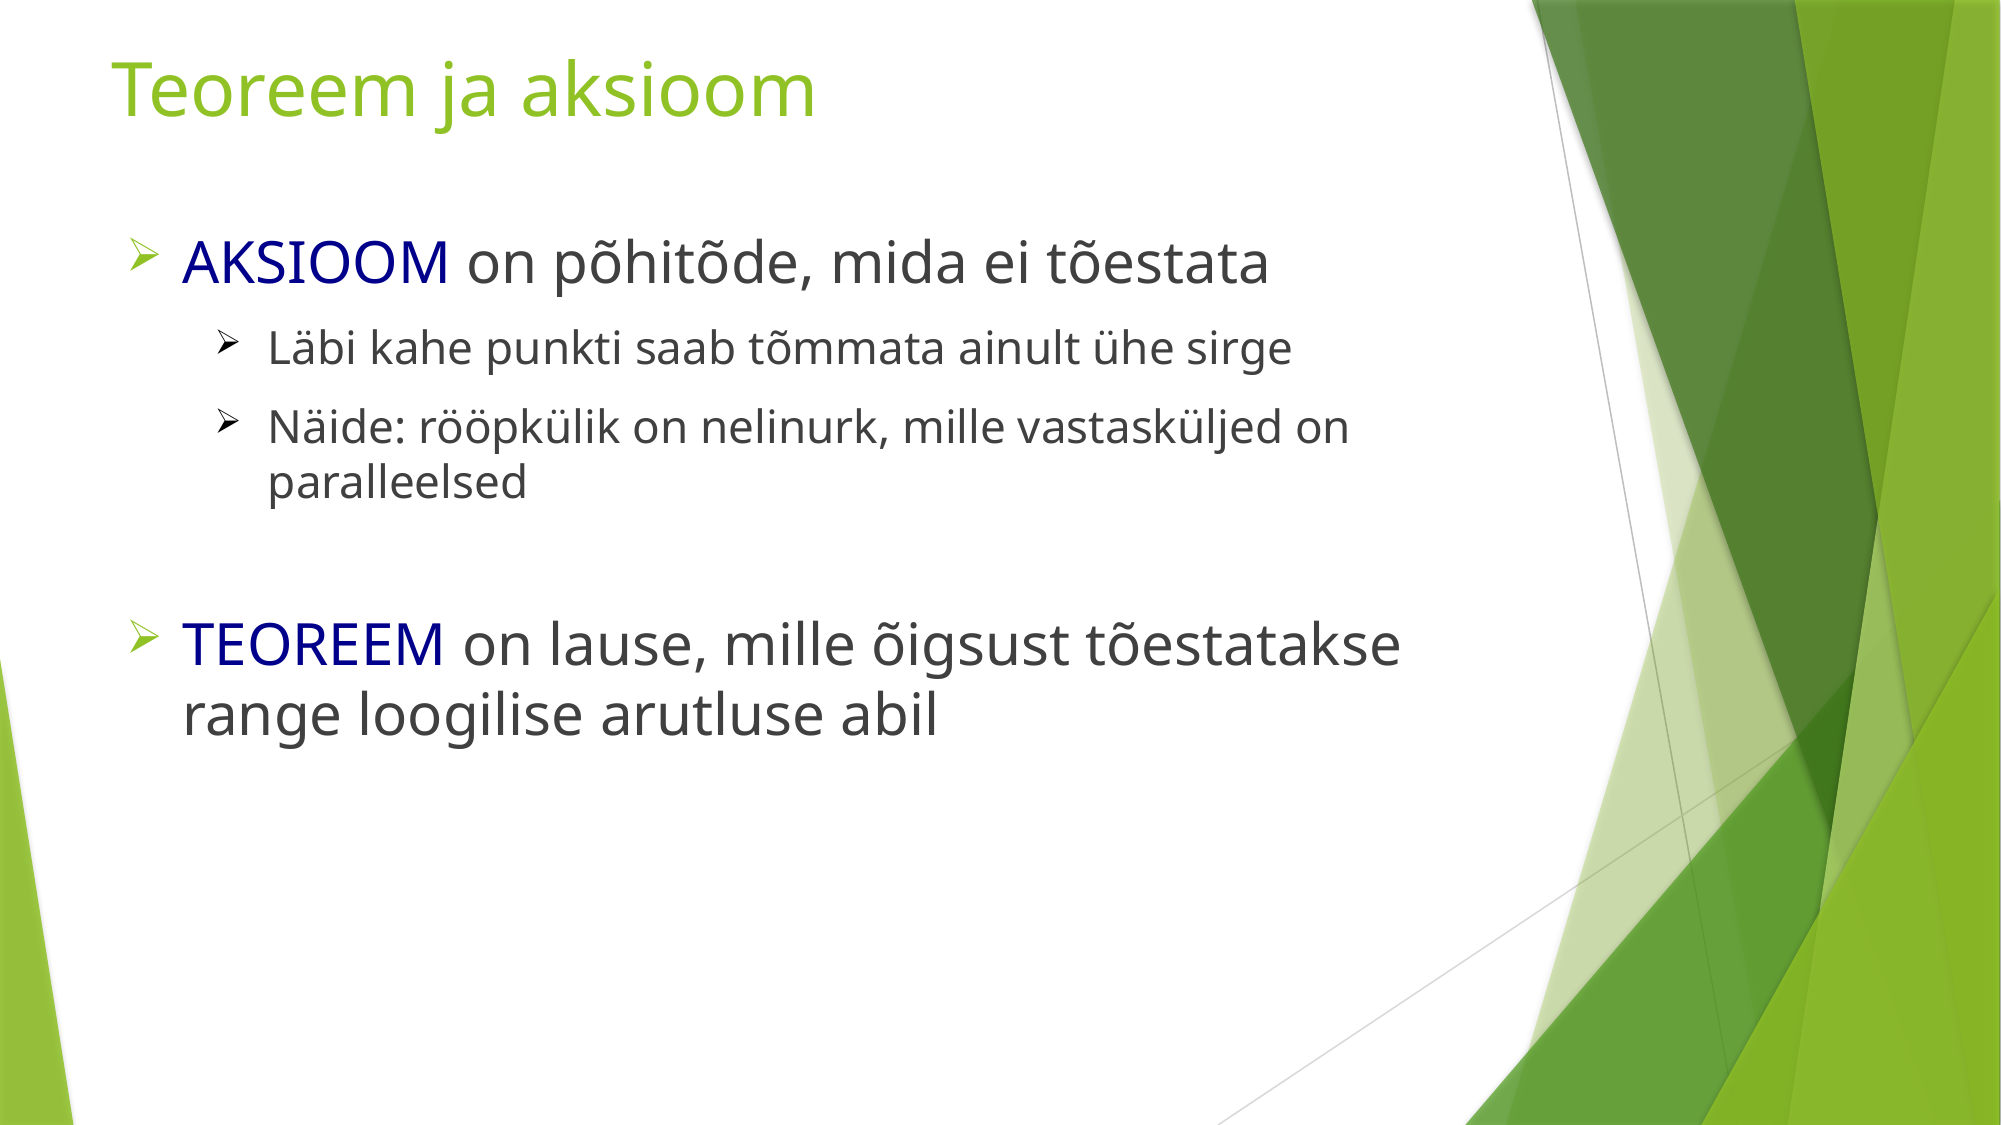

# Teoreem ja aksioom
AKSIOOM on põhitõde, mida ei tõestata
Läbi kahe punkti saab tõmmata ainult ühe sirge
Näide: rööpkülik on nelinurk, mille vastasküljed on paralleelsed
TEOREEM on lause, mille õigsust tõestatakse range loogilise arutluse abil